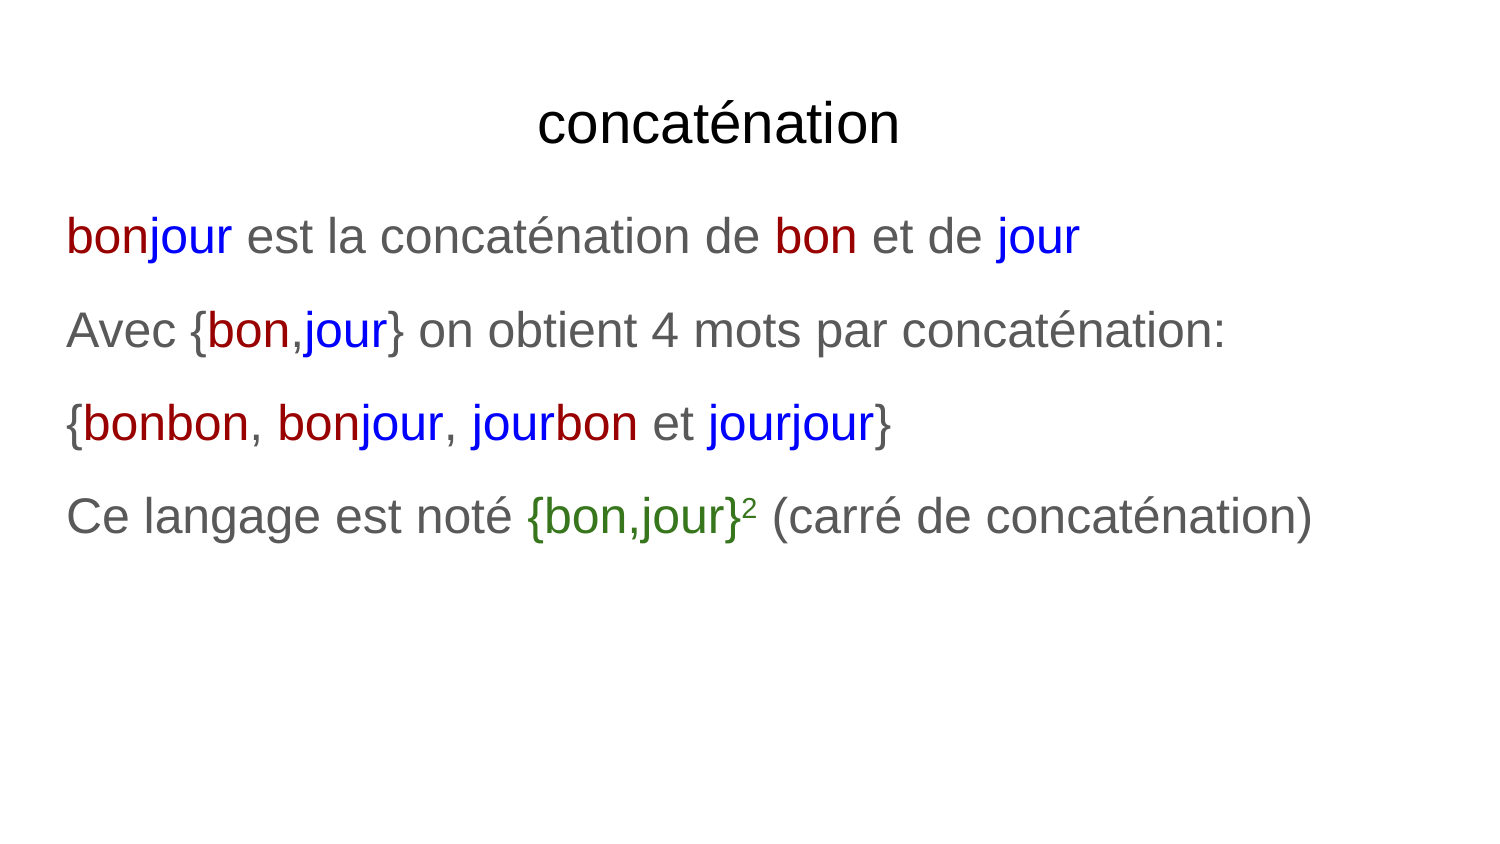

# concaténation
bonjour est la concaténation de bon et de jour
Avec {bon,jour} on obtient 4 mots par concaténation:
{bonbon, bonjour, jourbon et jourjour}
Ce langage est noté {bon,jour}2 (carré de concaténation)